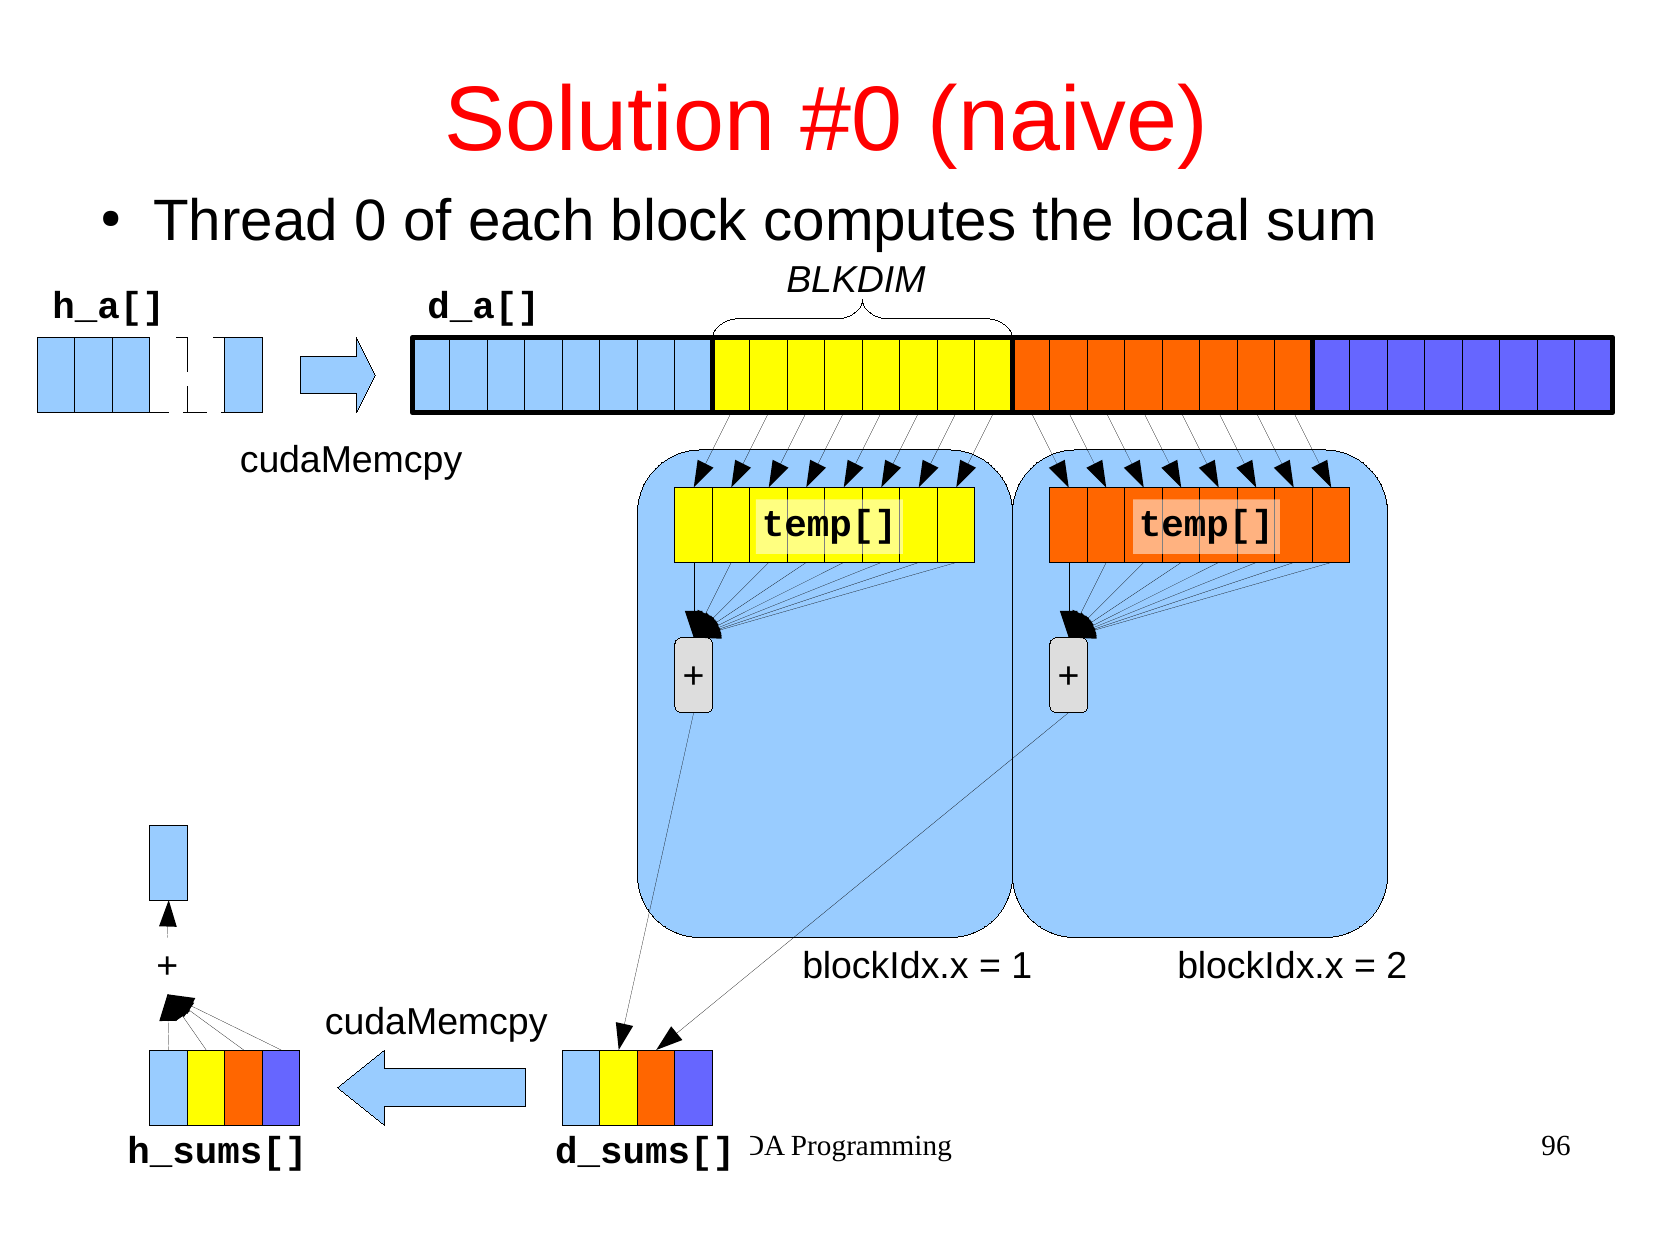

# Solution #0 (naive)
Thread 0 of each block computes the local sum
BLKDIM
h_a[]
d_a[]
cudaMemcpy
temp[]
temp[]
+
+
+
blockIdx.x = 1
blockIdx.x = 2
cudaMemcpy
h_sums[]
d_sums[]
CUDA Programming
96